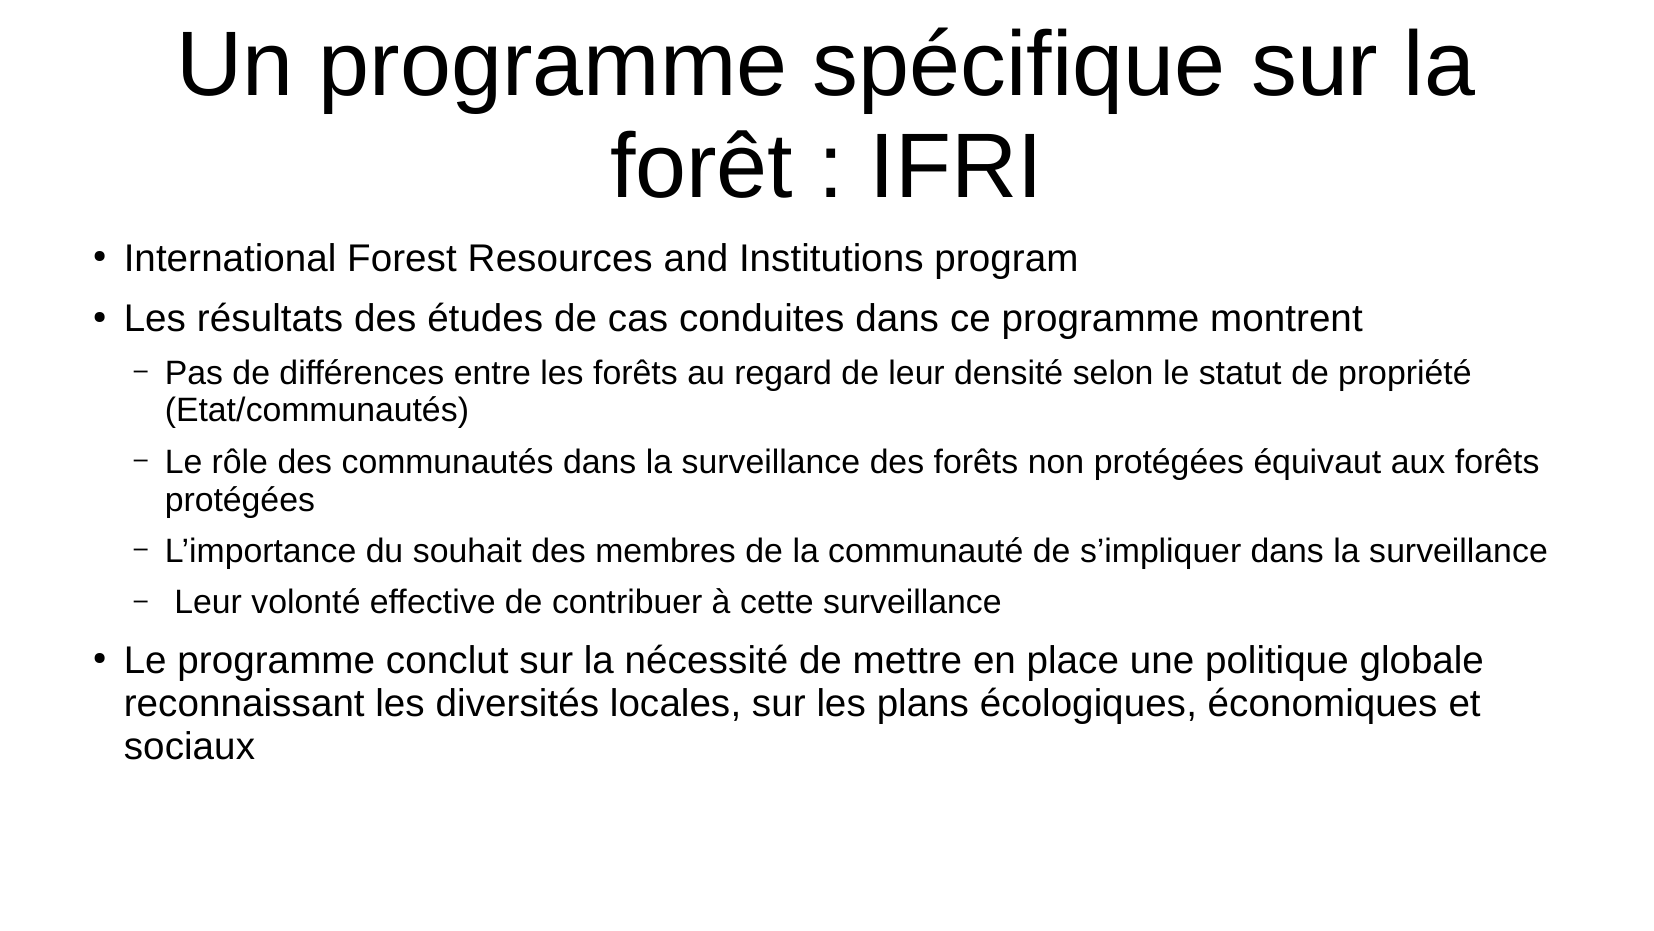

# Un programme spécifique sur la forêt : IFRI
International Forest Resources and Institutions program
Les résultats des études de cas conduites dans ce programme montrent
Pas de différences entre les forêts au regard de leur densité selon le statut de propriété (Etat/communautés)
Le rôle des communautés dans la surveillance des forêts non protégées équivaut aux forêts protégées
L’importance du souhait des membres de la communauté de s’impliquer dans la surveillance
 Leur volonté effective de contribuer à cette surveillance
Le programme conclut sur la nécessité de mettre en place une politique globale reconnaissant les diversités locales, sur les plans écologiques, économiques et sociaux